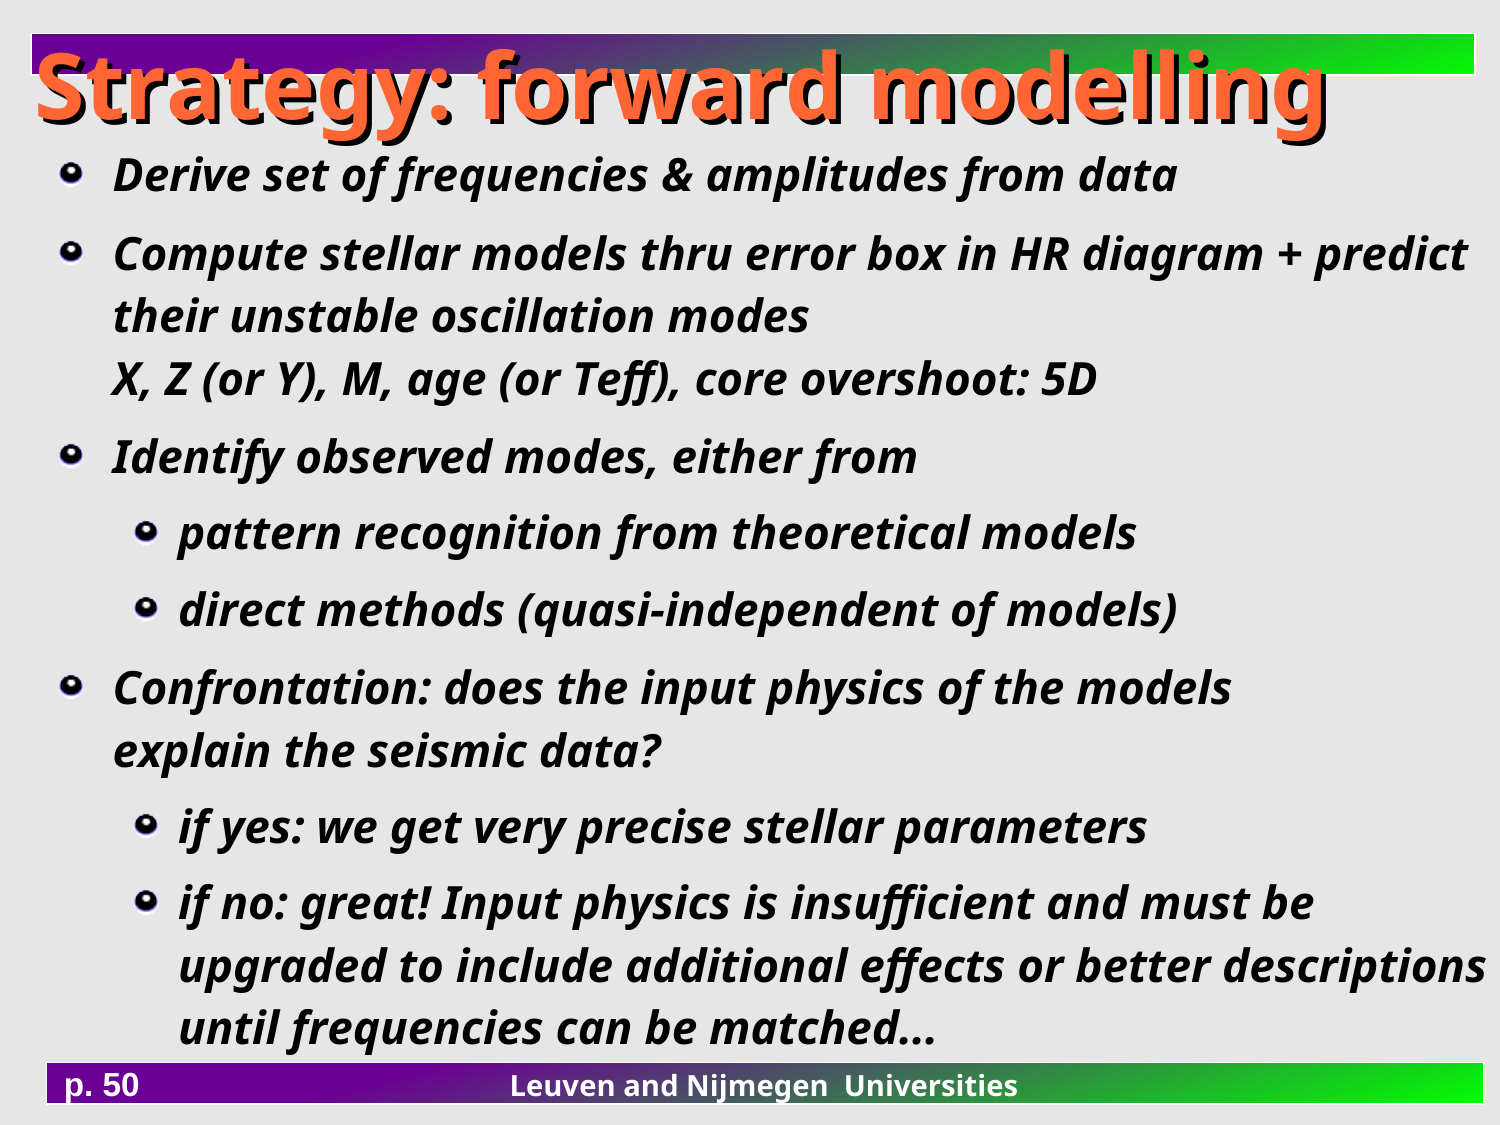

# Strategy: forward modelling
Derive set of frequencies & amplitudes from data
Compute stellar models thru error box in HR diagram + predict their unstable oscillation modes
X, Z (or Y), M, age (or Teff), core overshoot: 5D
Identify observed modes, either from
pattern recognition from theoretical models
direct methods (quasi-independent of models)
Confrontation: does the input physics of the models
explain the seismic data?
if yes: we get very precise stellar parameters
if no: great! Input physics is insufficient and must be upgraded to include additional effects or better descriptions until frequencies can be matched...